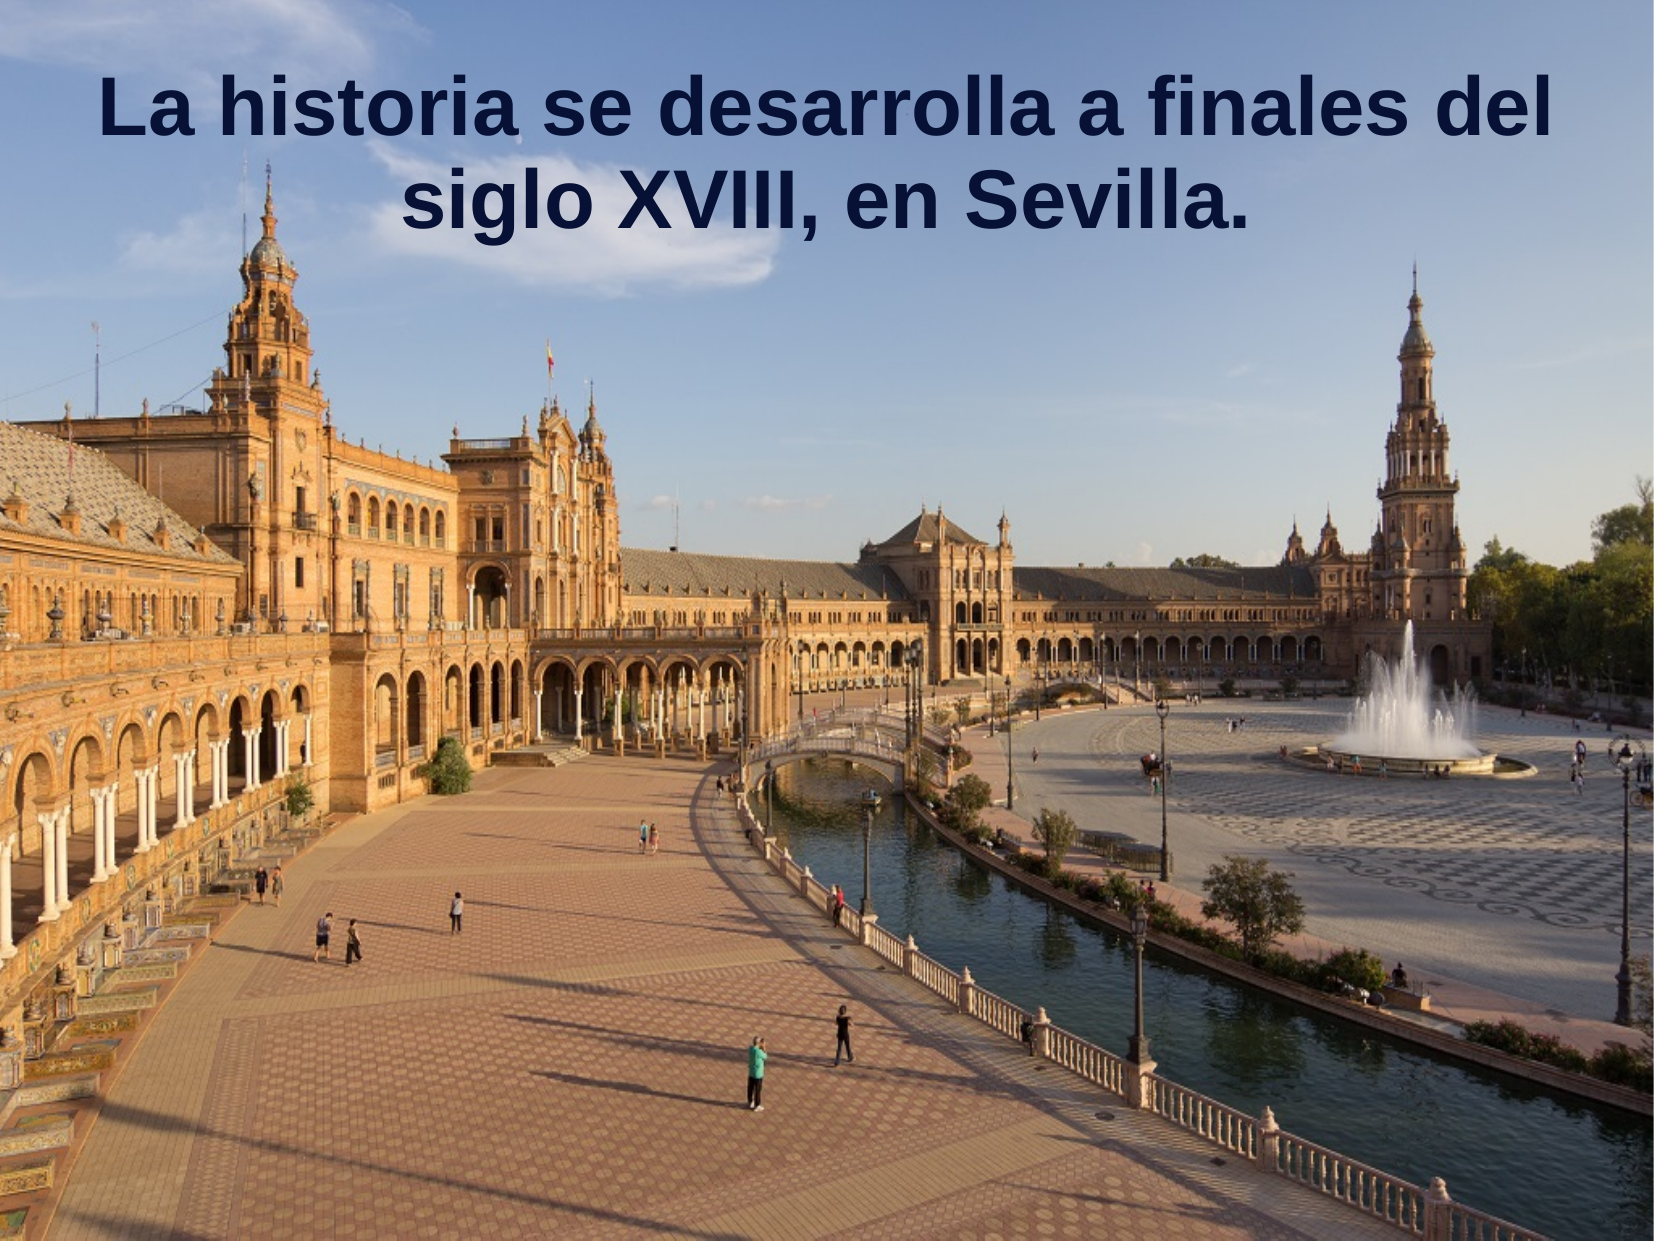

# La historia se desarrolla a finales del siglo XVIII, en Sevilla.